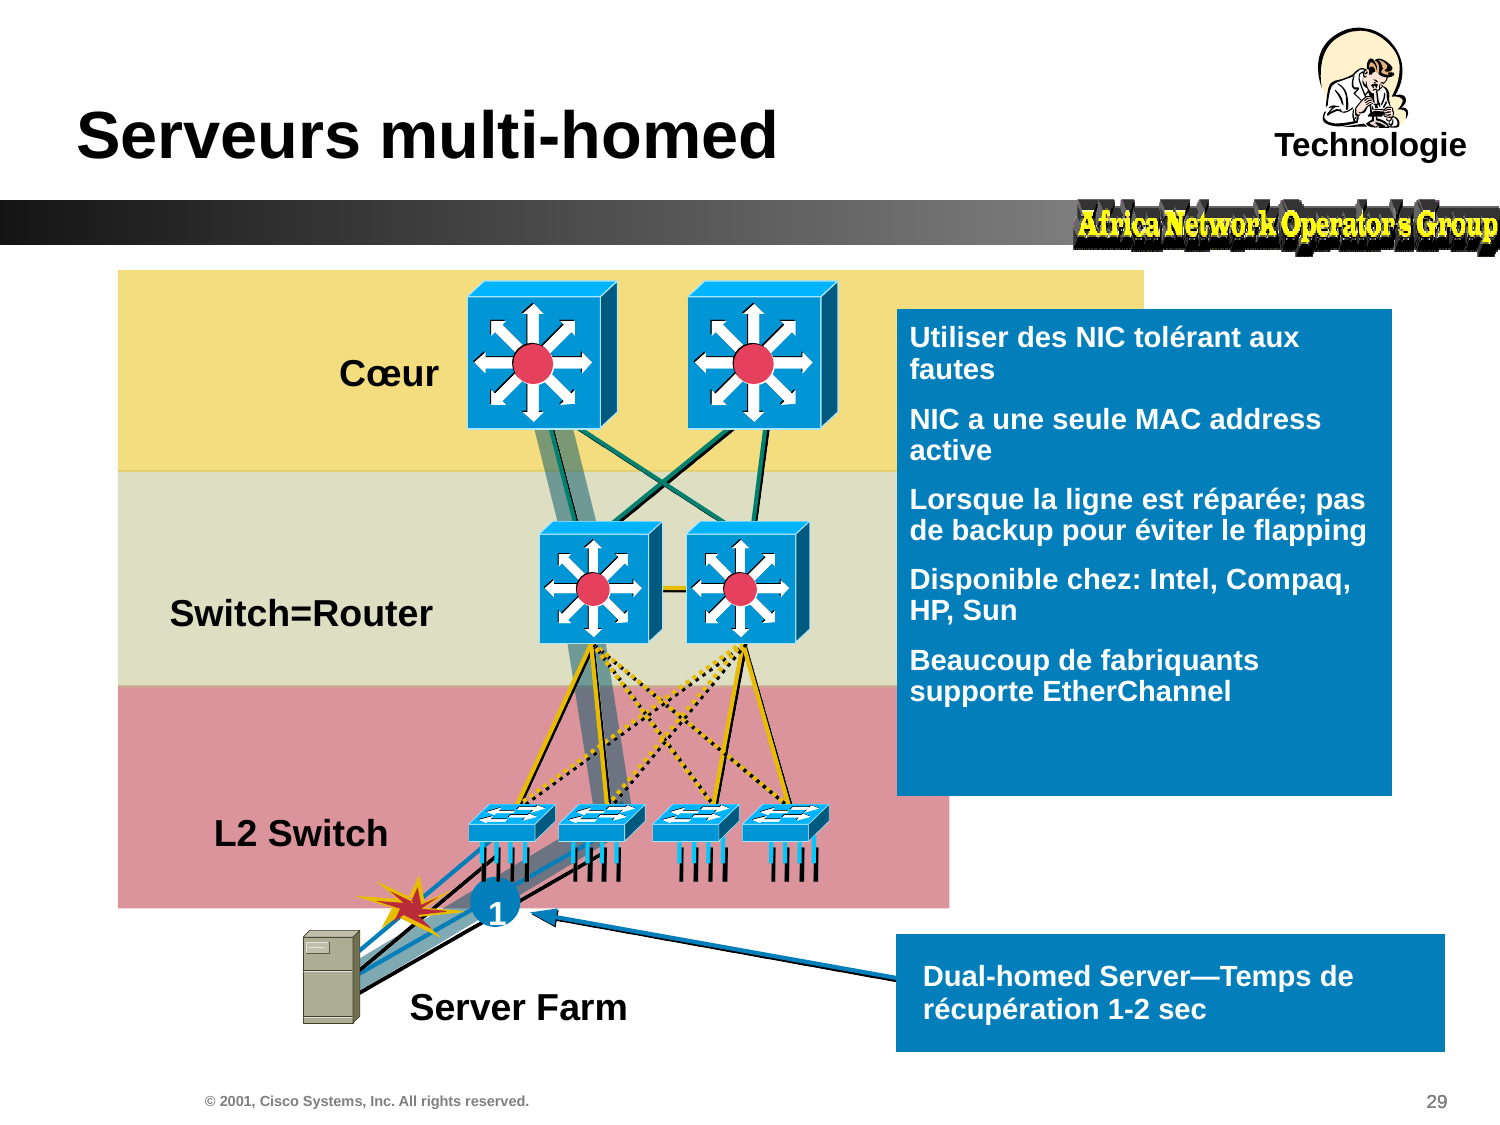

Technologie
# Serveurs multi-homed
Utiliser des NIC tolérant aux fautes
NIC a une seule MAC address active
Lorsque la ligne est réparée; pas de backup pour éviter le flapping
Disponible chez: Intel, Compaq, HP, Sun
Beaucoup de fabriquants supporte EtherChannel
Cœur
Switch=Router
L2 Switch
1
Dual-homed Server—Temps de récupération 1-2 sec
Server Farm